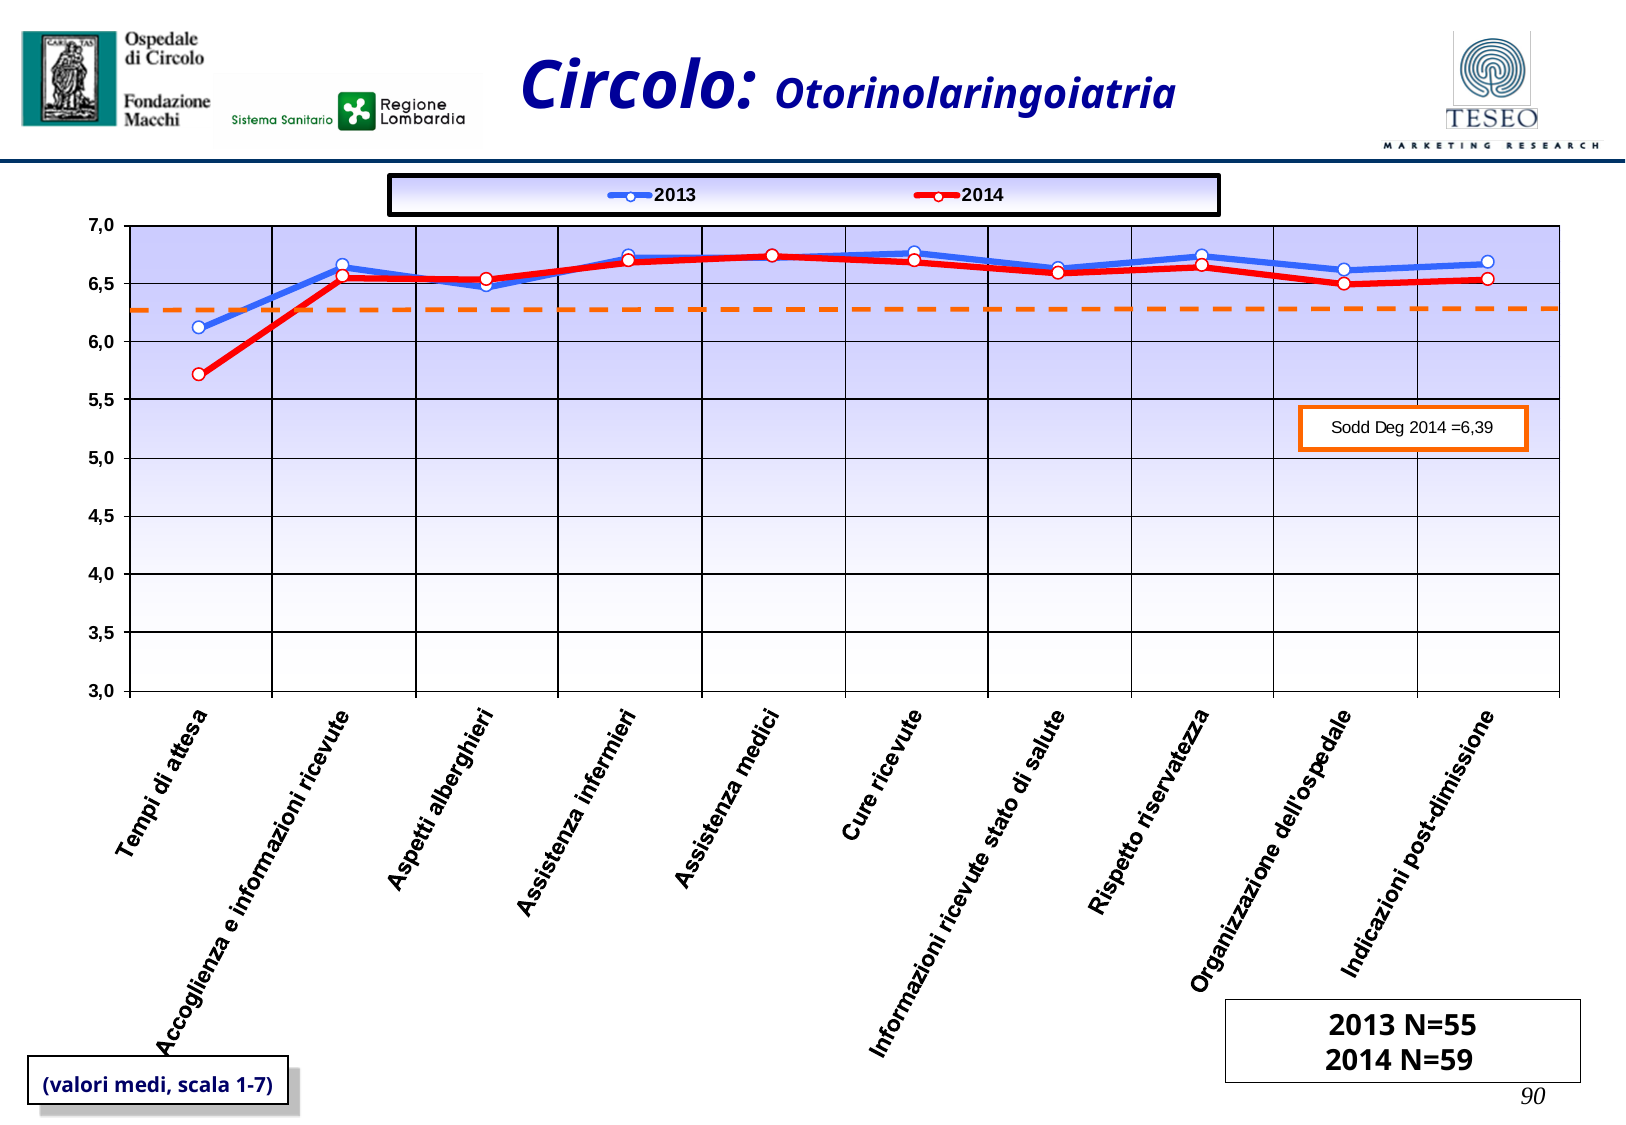

Circolo: Otorinolaringoiatria
2013 N=55
2014 N=59
(valori medi, scala 1-7)